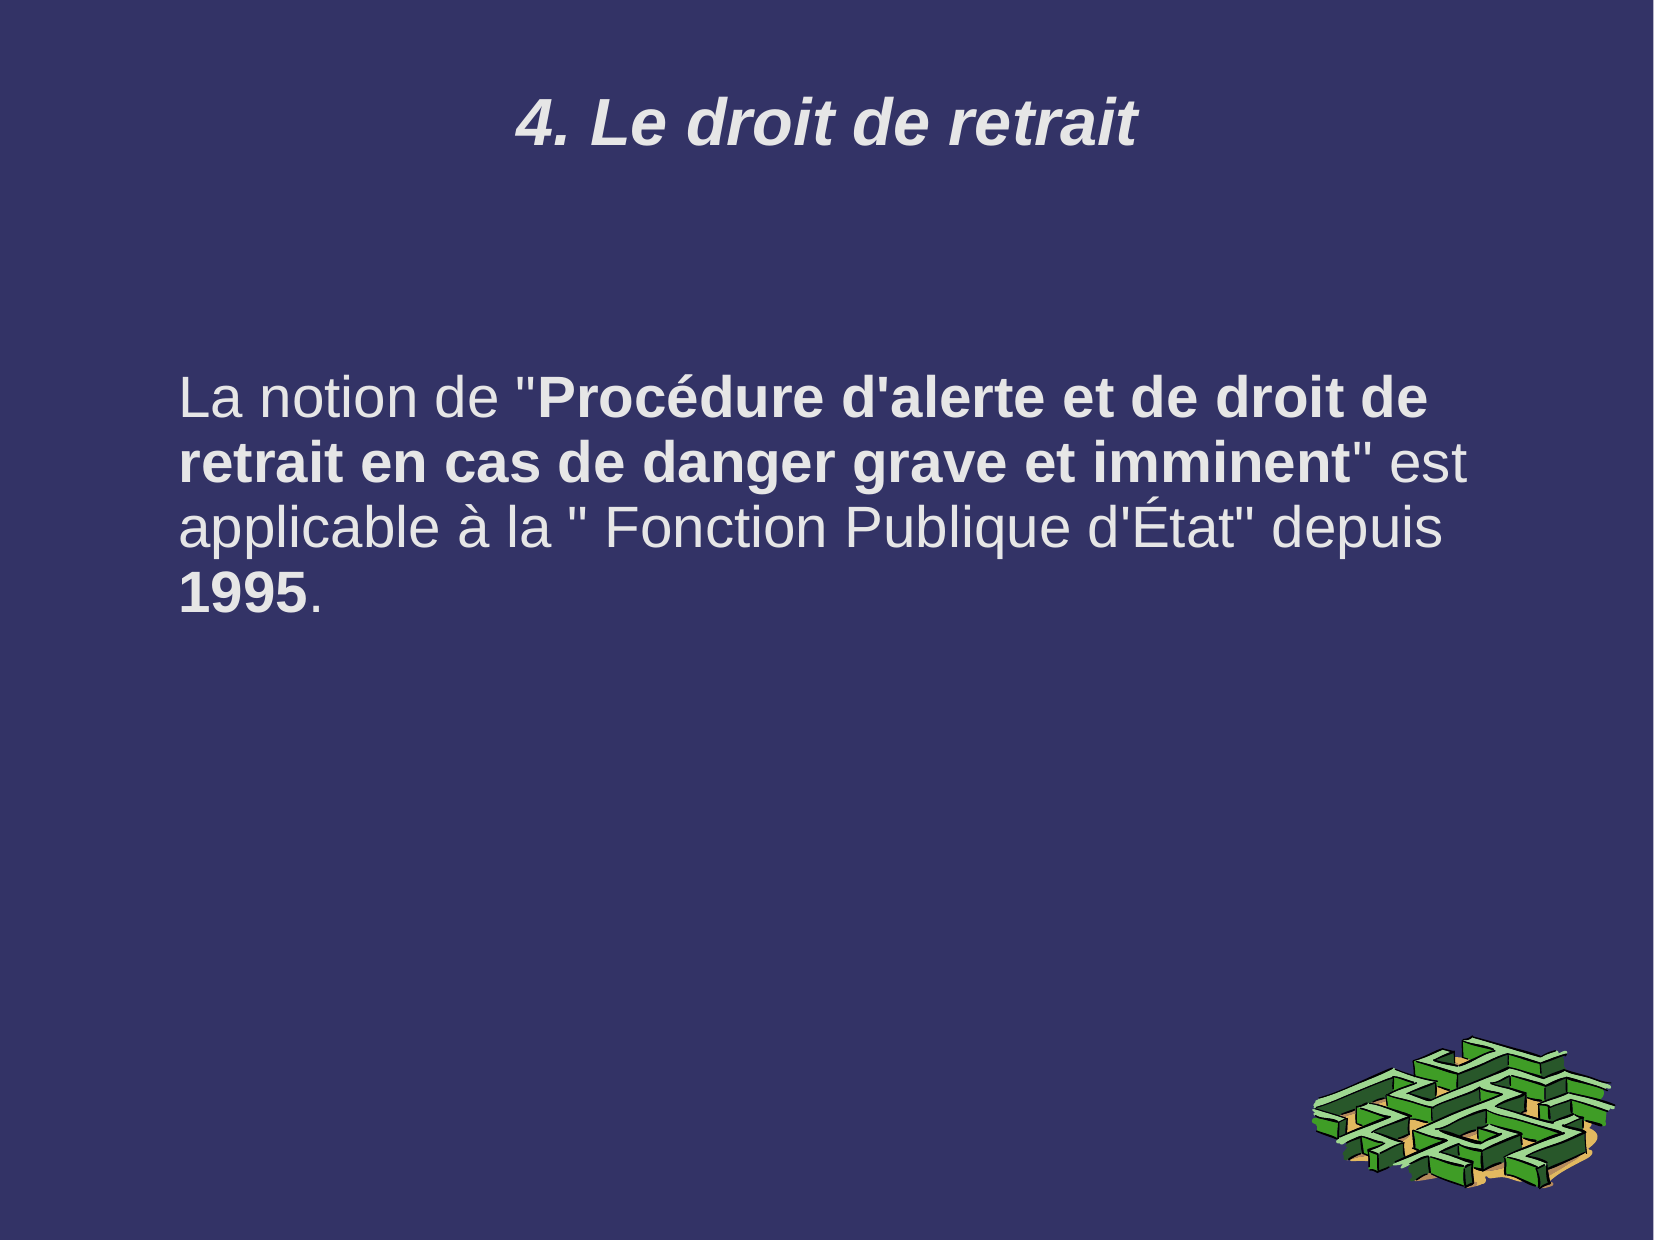

# 4. Le droit de retrait
La notion de "Procédure d'alerte et de droit de retrait en cas de danger grave et imminent" est applicable à la " Fonction Publique d'État" depuis 1995.